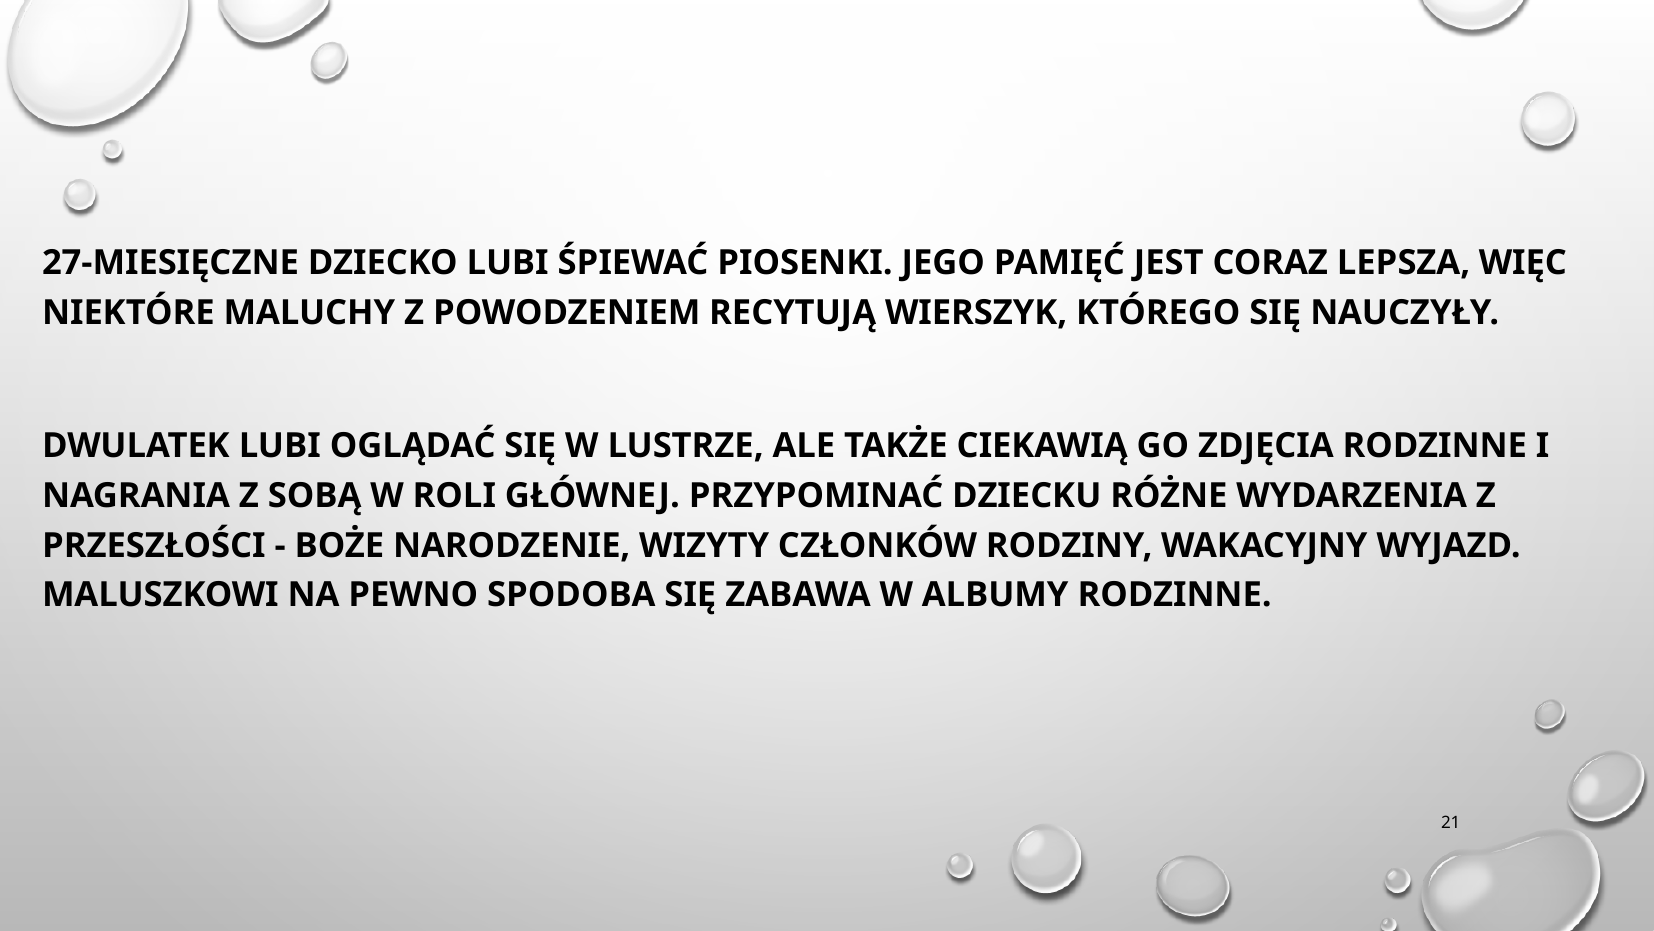

# 27-miesięczne dziecko lubi śpiewać piosenki. Jego pamięć jest coraz lepsza, więc niektóre maluchy z powodzeniem recytują wierszyk, którego się nauczyły.
Dwulatek lubi oglądać się w lustrze, ale także ciekawią go zdjęcia rodzinne i nagrania z sobą w roli głównej. Przypominać dziecku różne wydarzenia z przeszłości - Boże Narodzenie, wizyty członków rodziny, wakacyjny wyjazd. Maluszkowi na pewno spodoba się zabawa w albumy rodzinne.
20